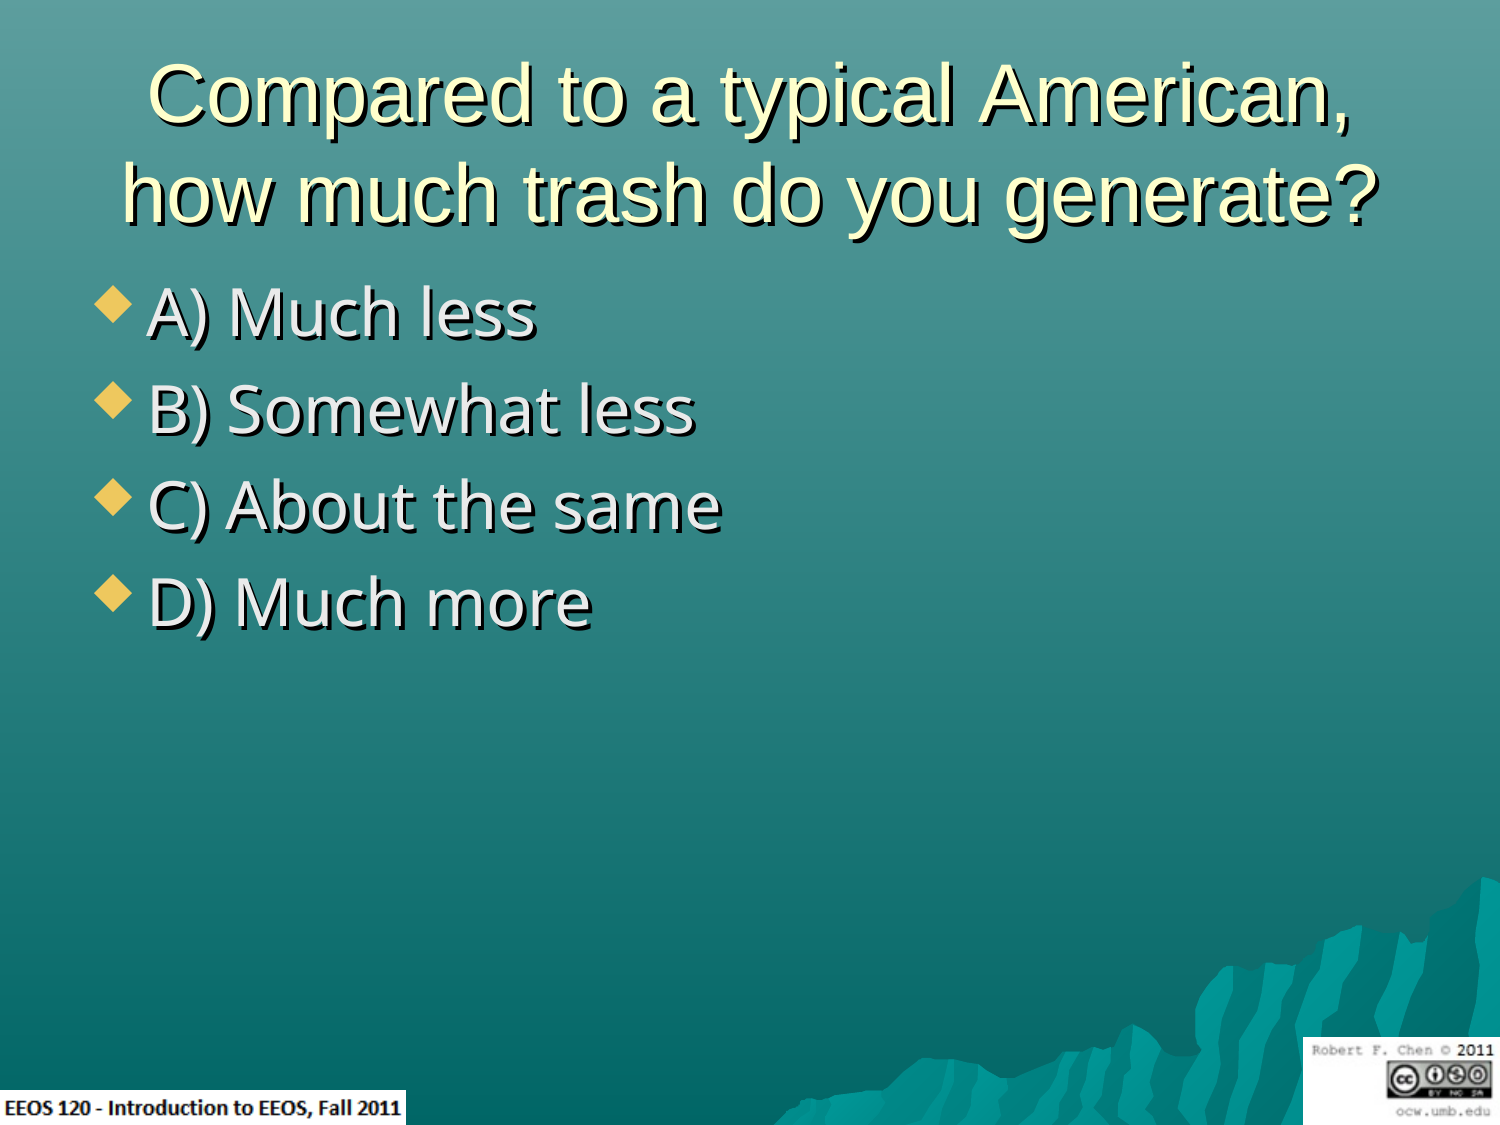

# Compared to a typical American, how much trash do you generate?
A) Much less
B) Somewhat less
C) About the same
D) Much more